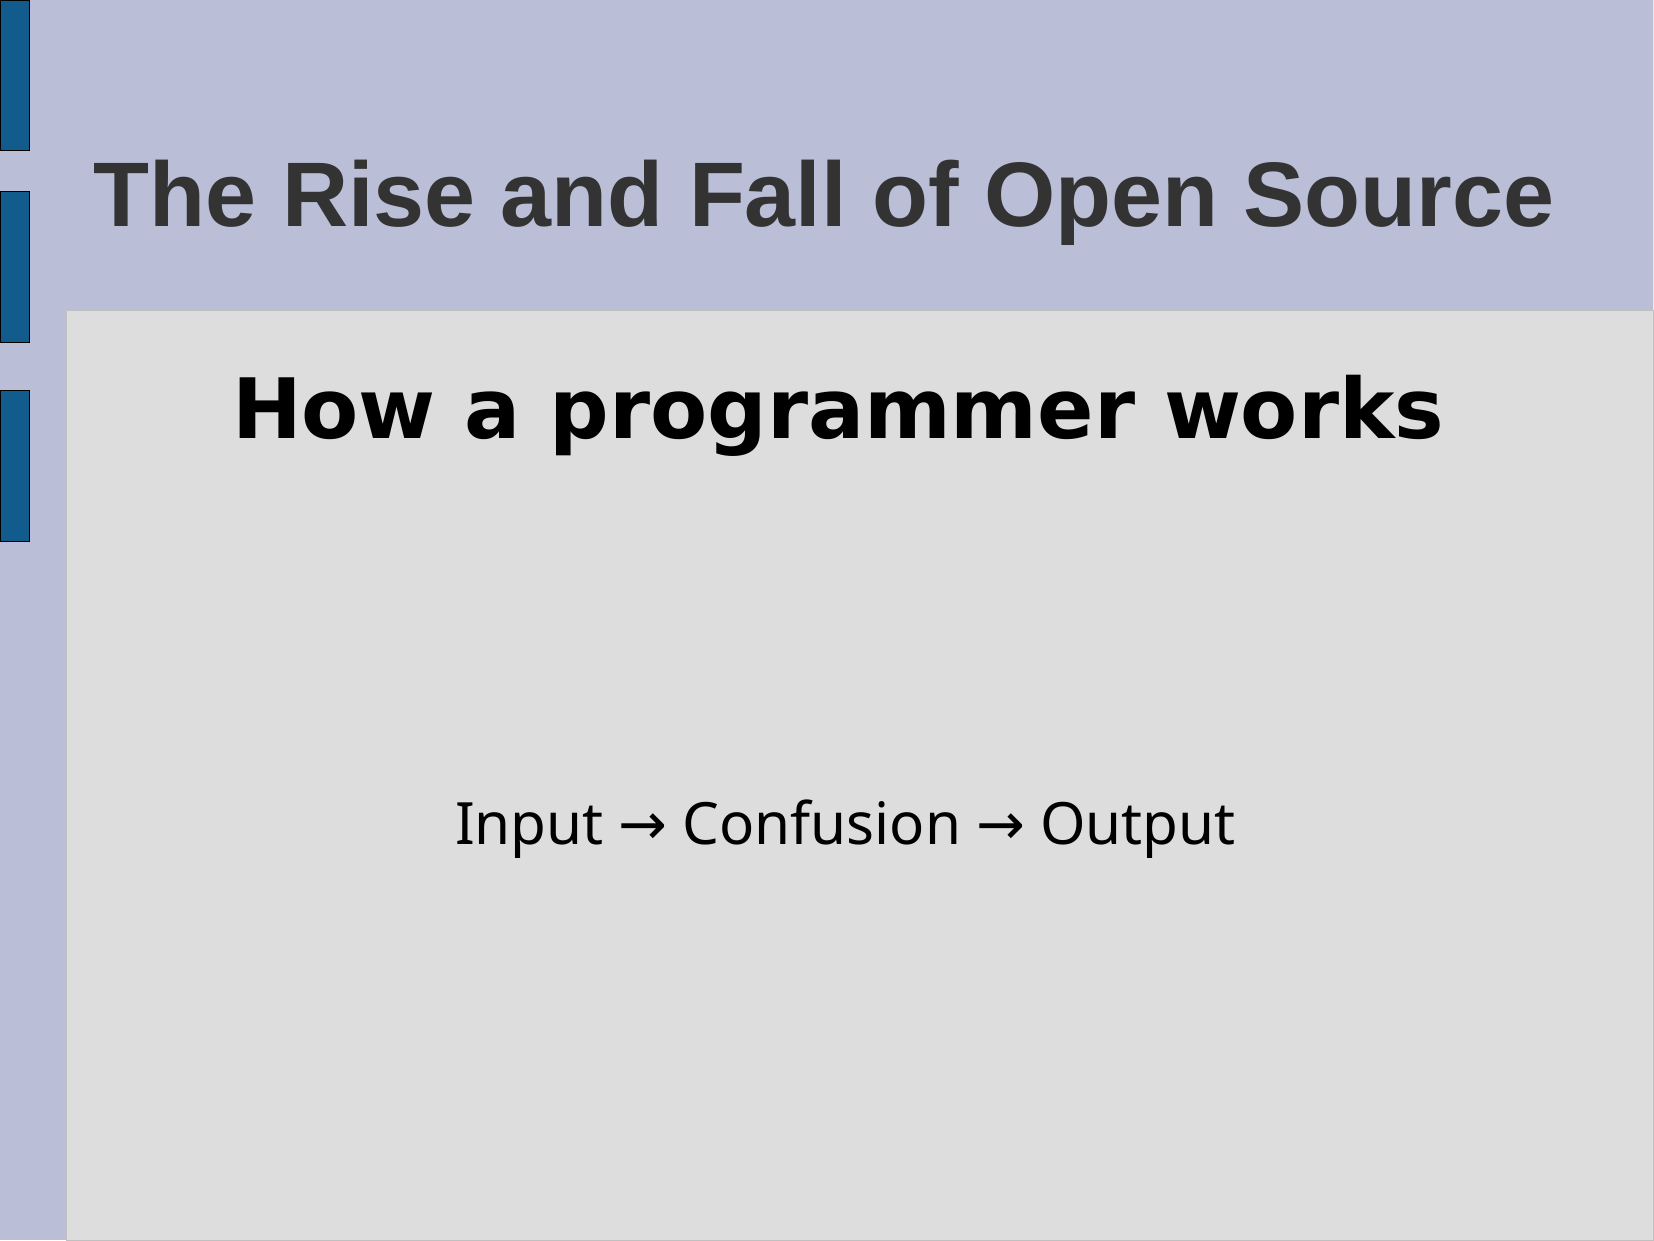

# The Rise and Fall of Open Source
How a programmer works
Input → Confusion → Output